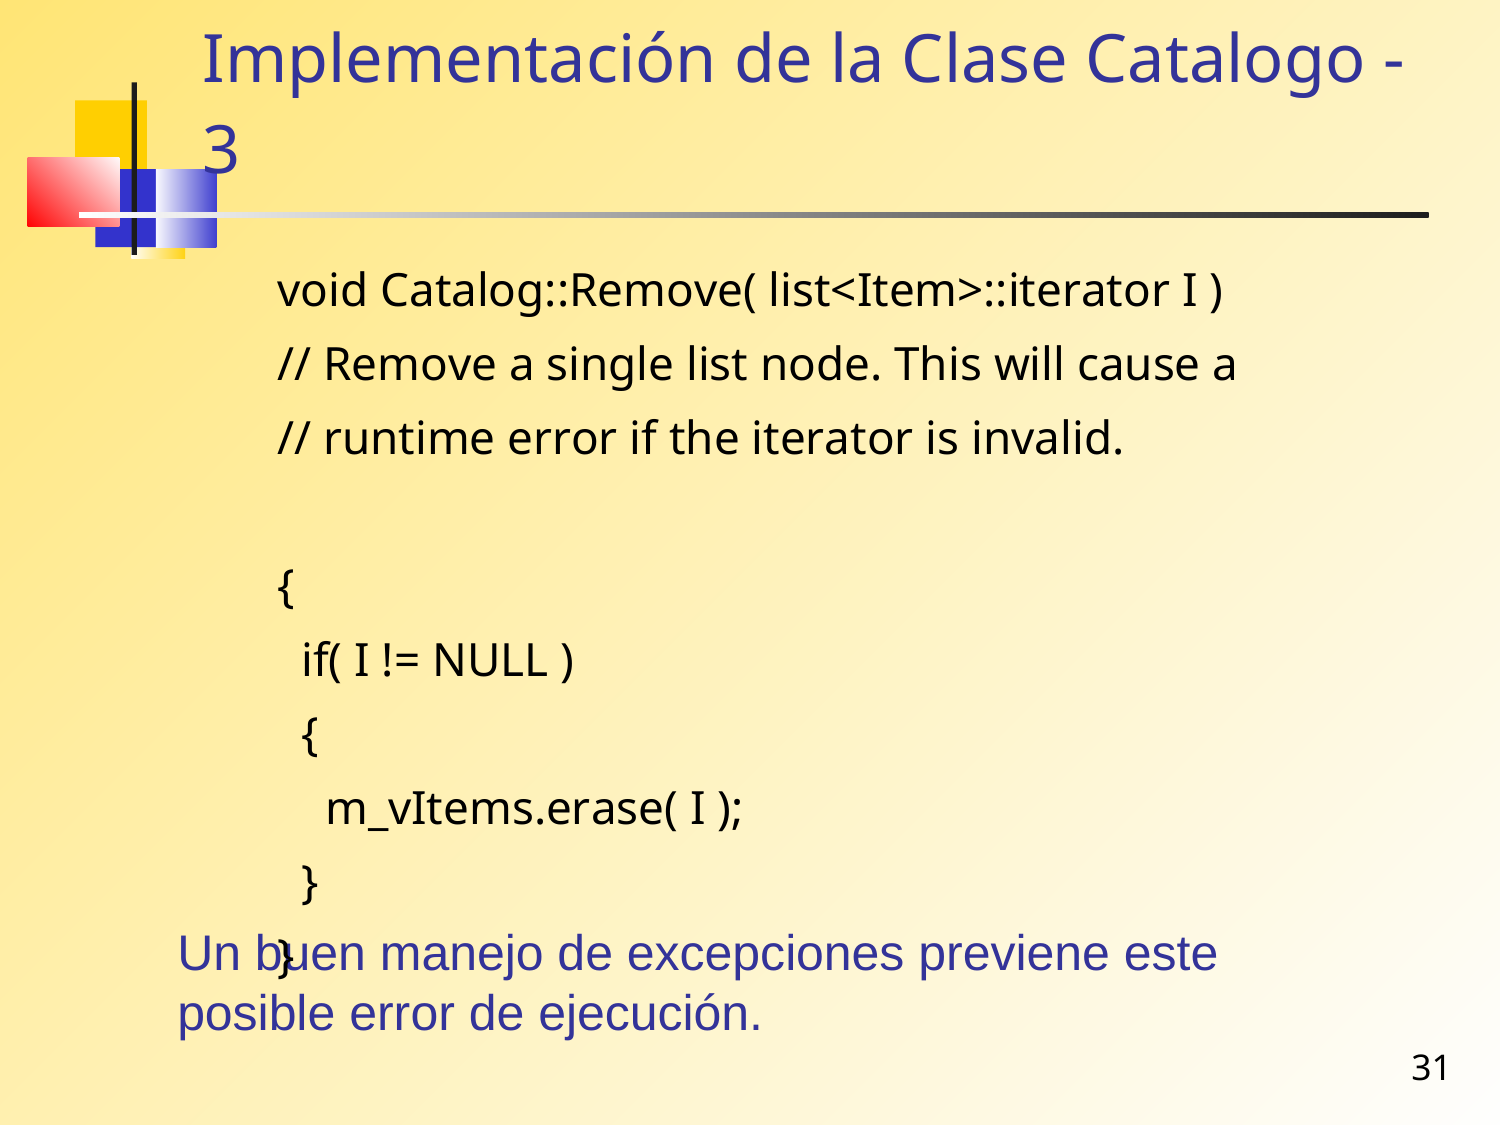

# Implementación de la Clase Catalogo - 3
void Catalog::Remove( list<Item>::iterator I )‏
// Remove a single list node. This will cause a
// runtime error if the iterator is invalid.
{
 if( I != NULL )‏
 {
 m_vItems.erase( I );
 }
}
Un buen manejo de excepciones previene este posible error de ejecución.
31